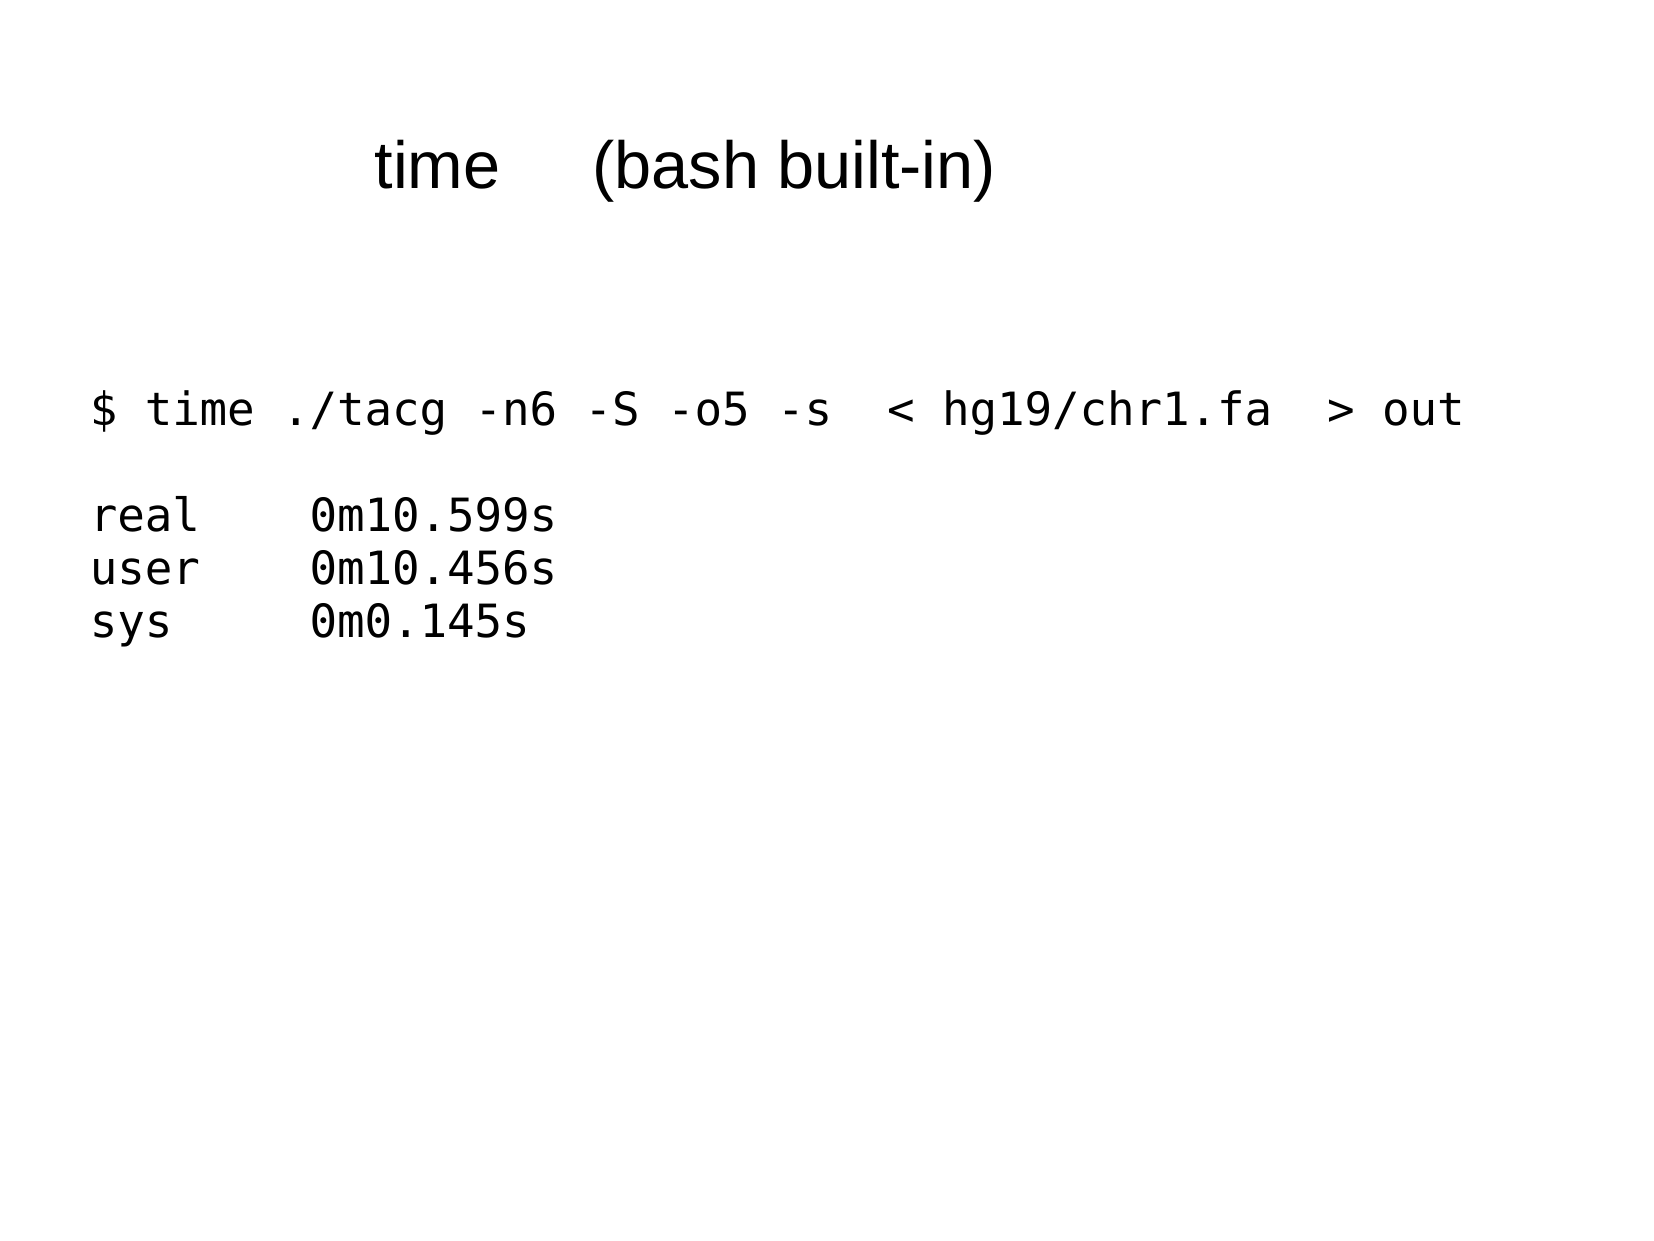

time (bash built-in)
$ time ./tacg -n6 -S -o5 -s < hg19/chr1.fa > out
real 0m10.599s
user 0m10.456s
sys 0m0.145s